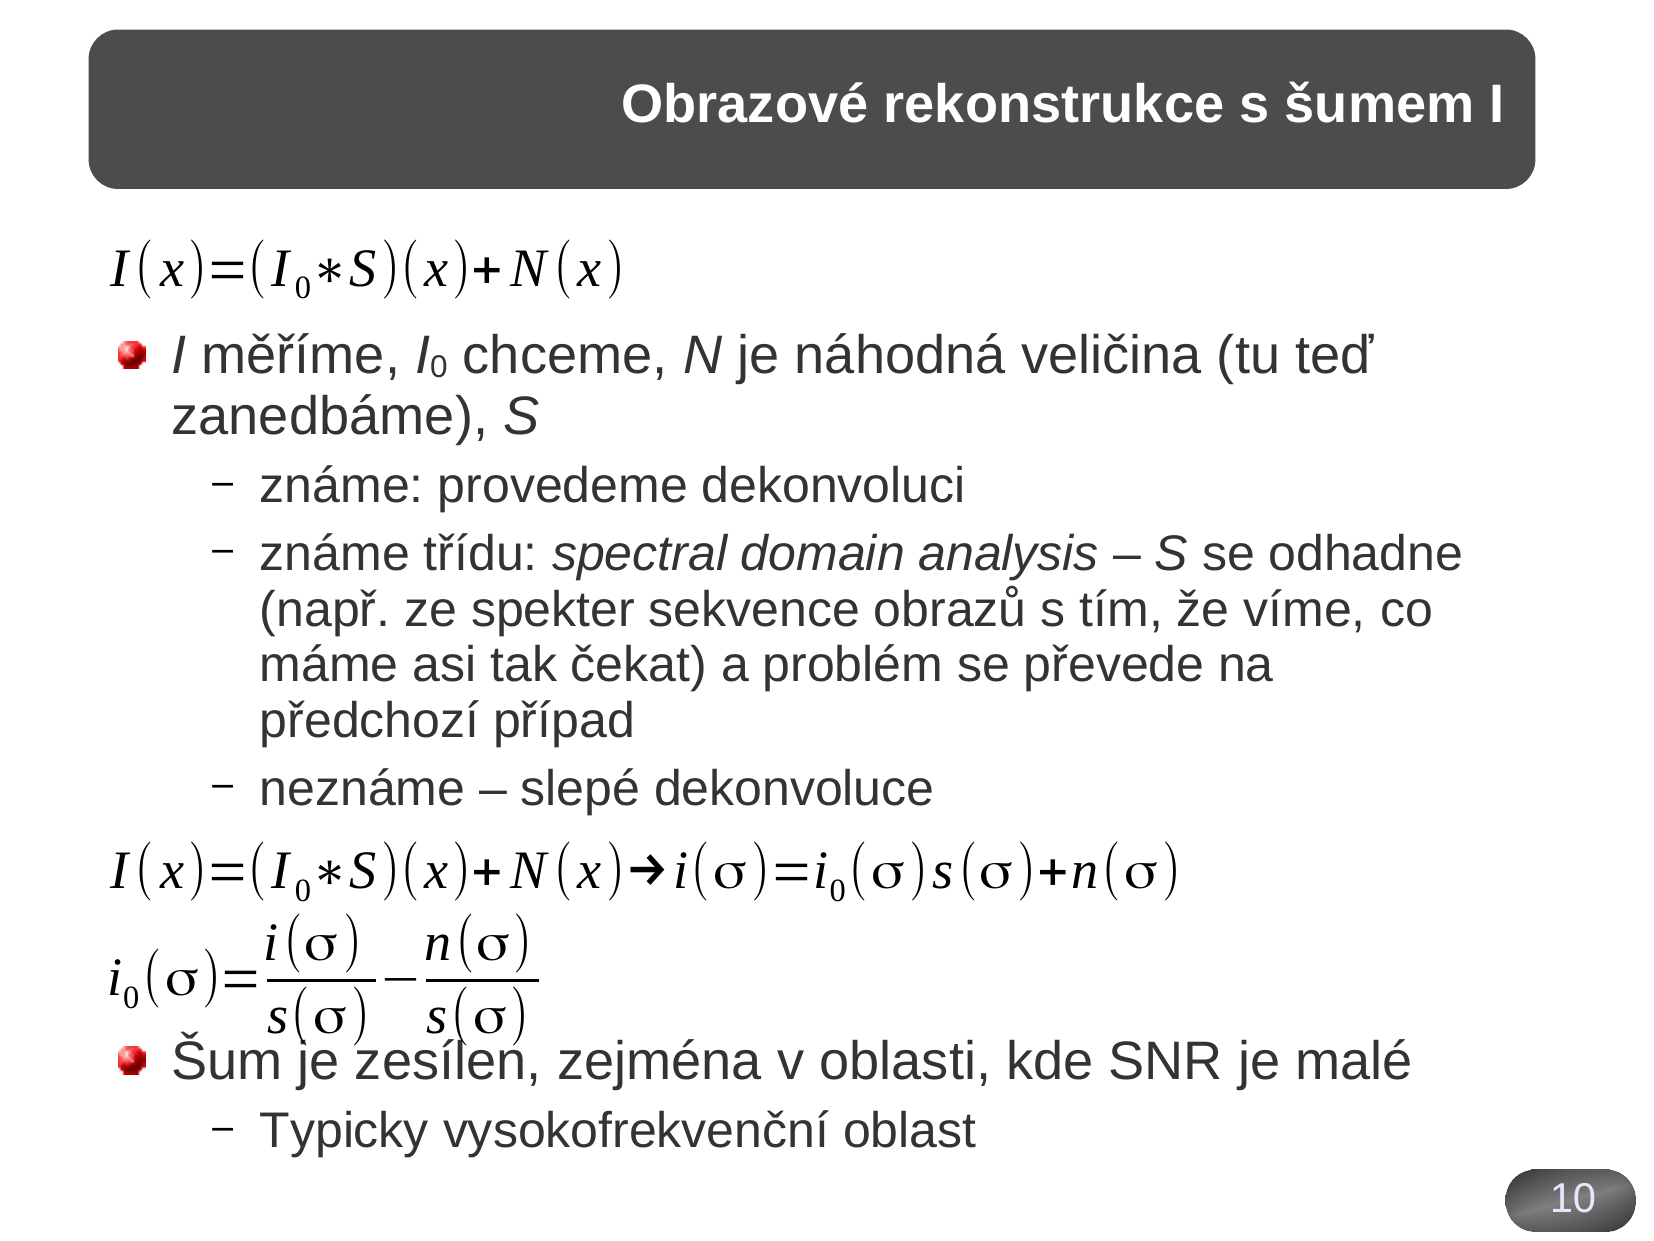

# Obrazové rekonstrukce s šumem I
I měříme, I0 chceme, N je náhodná veličina (tu teď zanedbáme), S
známe: provedeme dekonvoluci
známe třídu: spectral domain analysis – S se odhadne (např. ze spekter sekvence obrazů s tím, že víme, co máme asi tak čekat) a problém se převede na předchozí případ
neznáme – slepé dekonvoluce
Šum je zesílen, zejména v oblasti, kde SNR je malé
Typicky vysokofrekvenční oblast